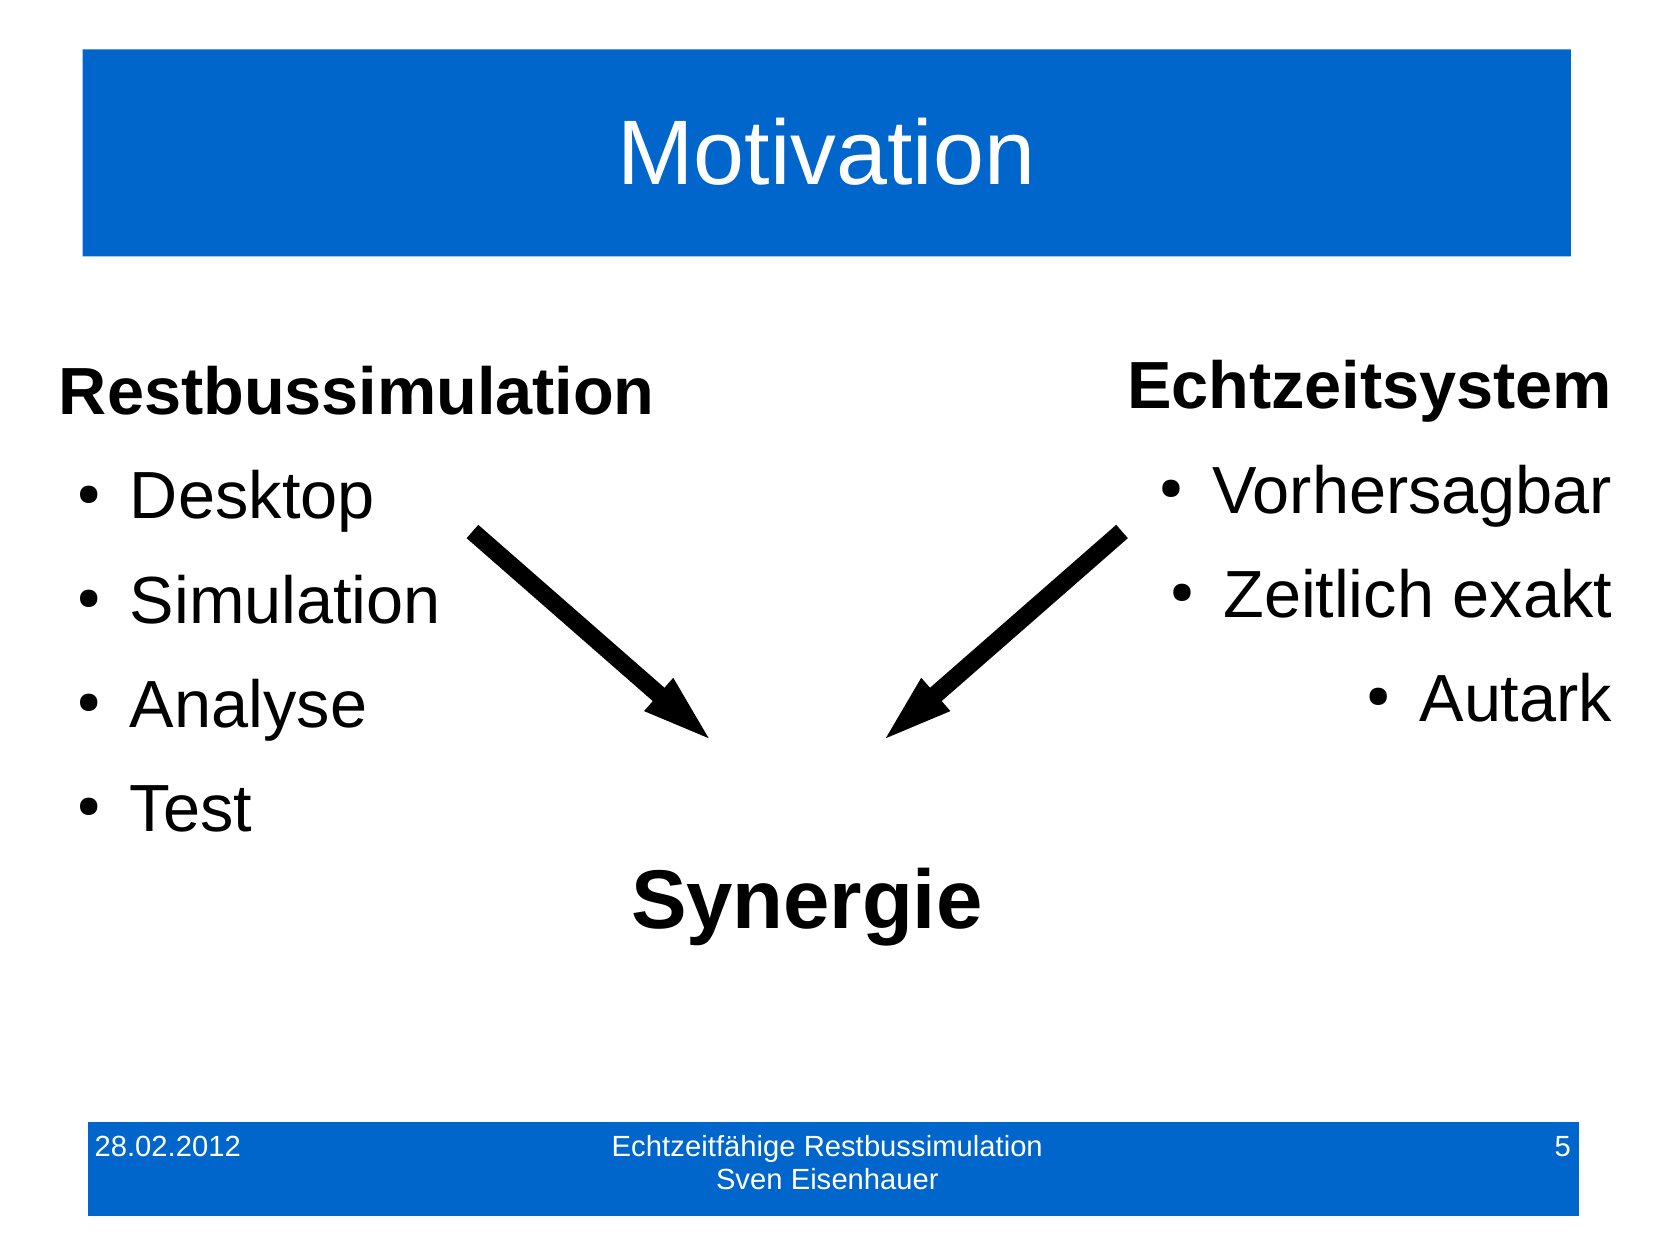

# Motivation
Echtzeitsystem
Vorhersagbar
Zeitlich exakt
Autark
Restbussimulation
Desktop
Simulation
Analyse
Test
Synergie
28.02.2012
Echtzeitfähige Restbussimulation
5